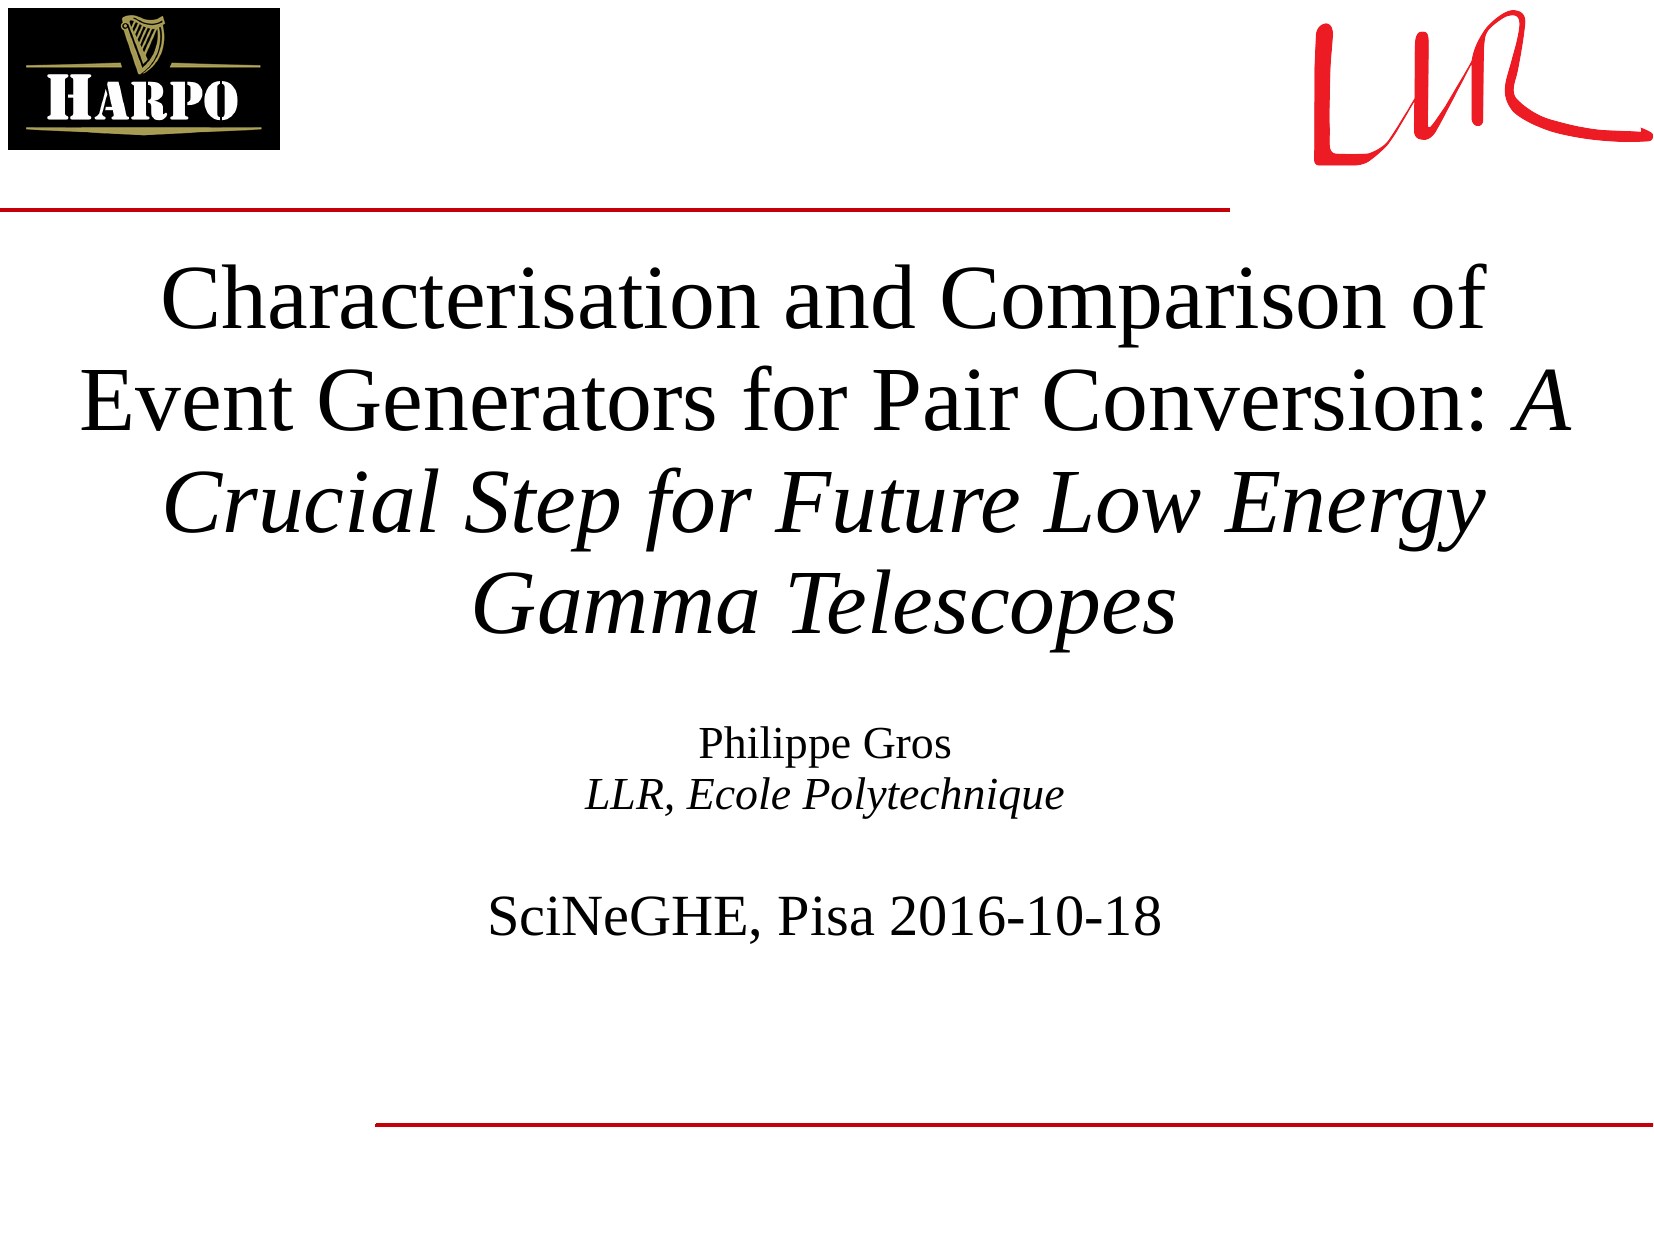

# Characterisation and Comparison of Event Generators for Pair Conversion: A Crucial Step for Future Low Energy Gamma Telescopes Philippe Gros LLR, Ecole Polytechnique SciNeGHE, Pisa 2016-10-18